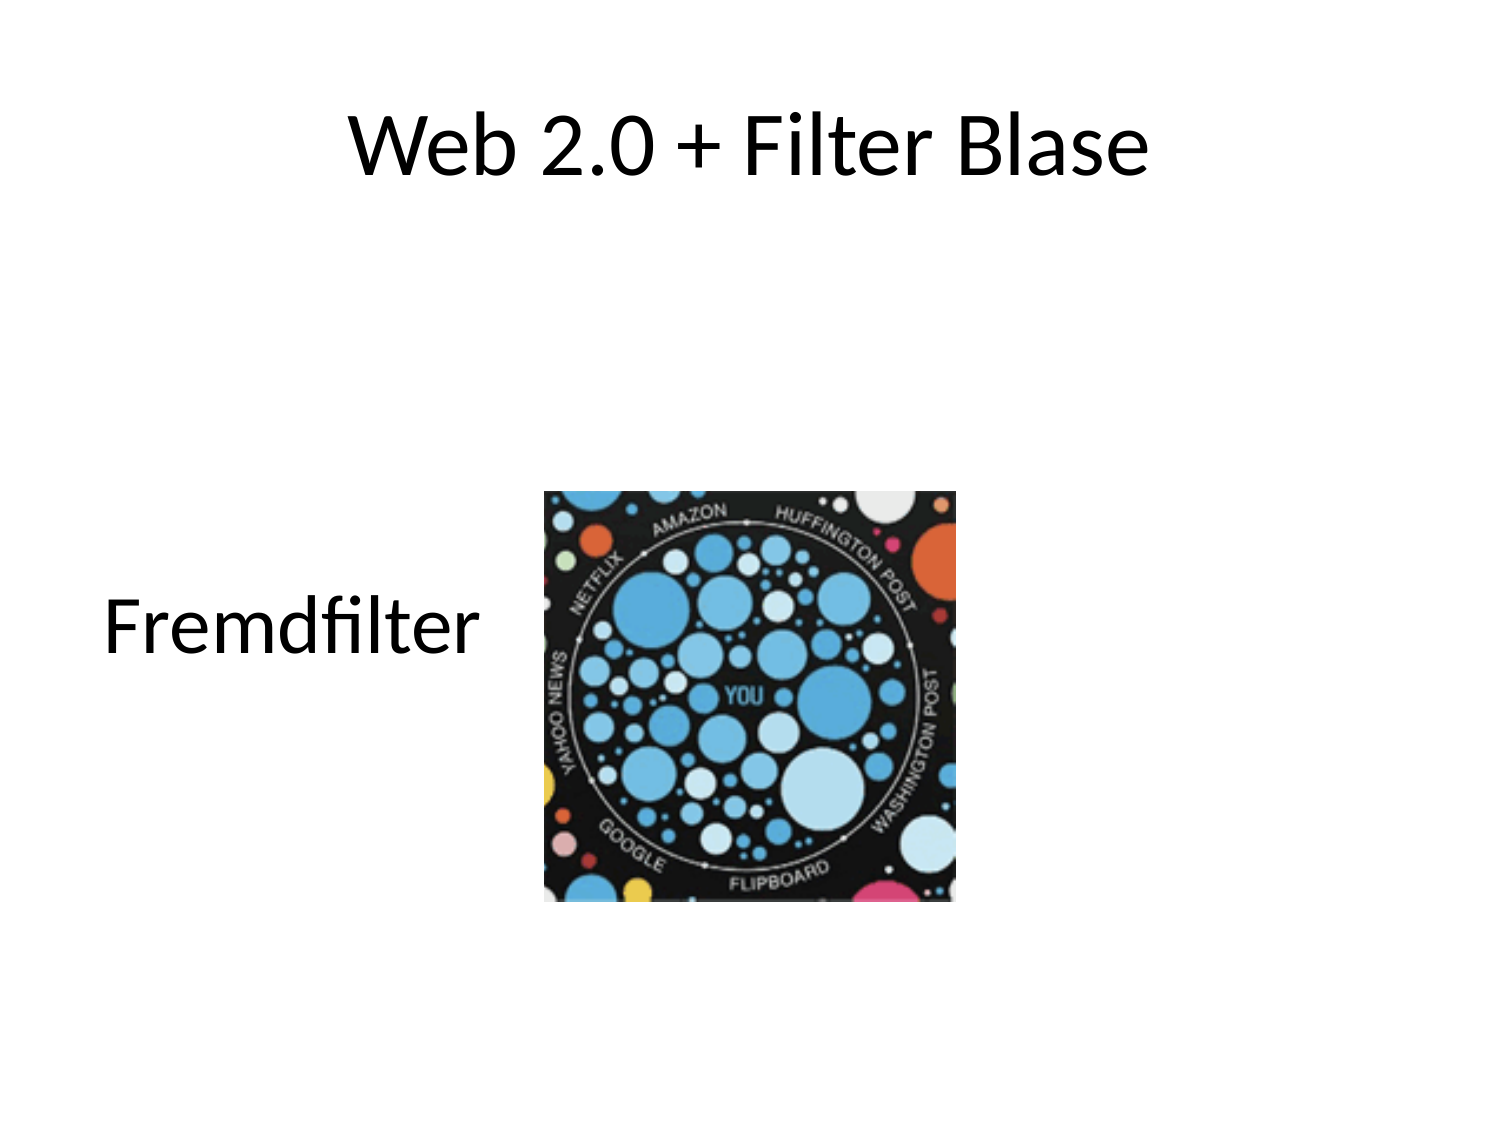

# Web 2.0 + Filter Blase
Fremdfilter